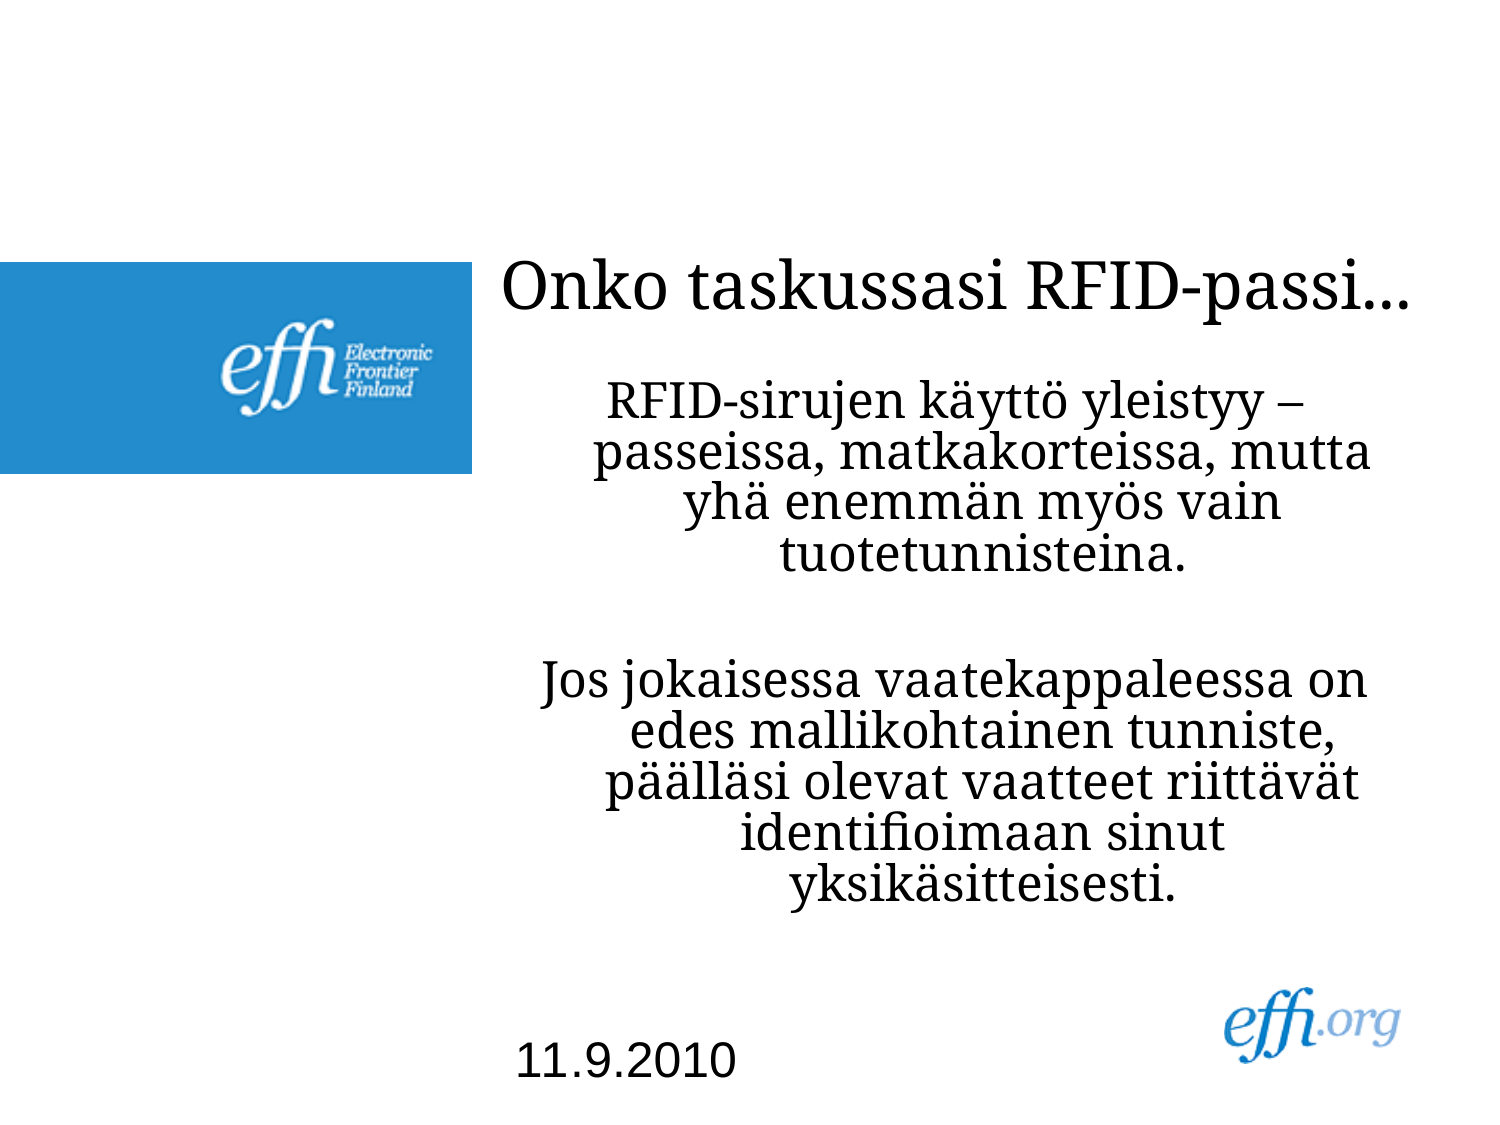

# Onko taskussasi RFID-passi...
RFID-sirujen käyttö yleistyy – passeissa, matkakorteissa, mutta yhä enemmän myös vain tuotetunnisteina.
Jos jokaisessa vaatekappaleessa on edes mallikohtainen tunniste, päälläsi olevat vaatteet riittävät identifioimaan sinut yksikäsitteisesti.